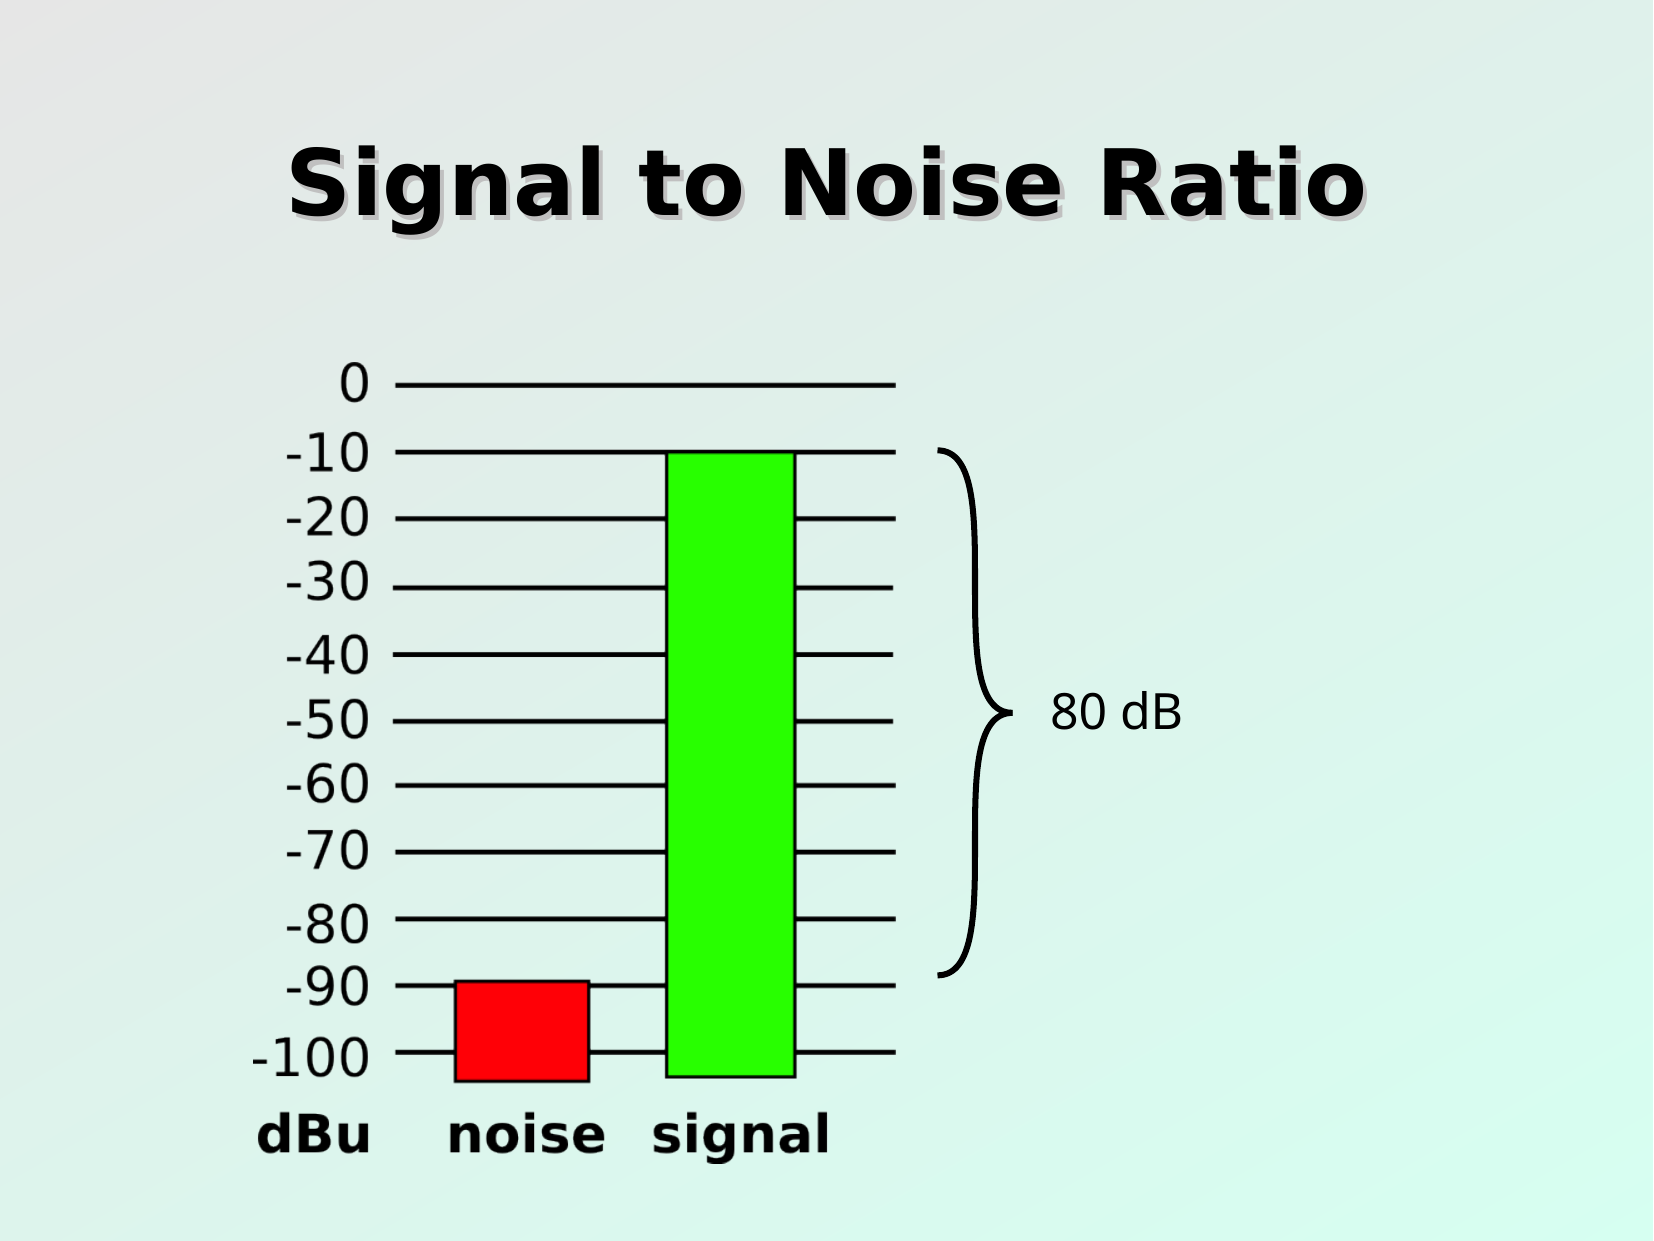

# Signal to Noise Ratio
80 dB